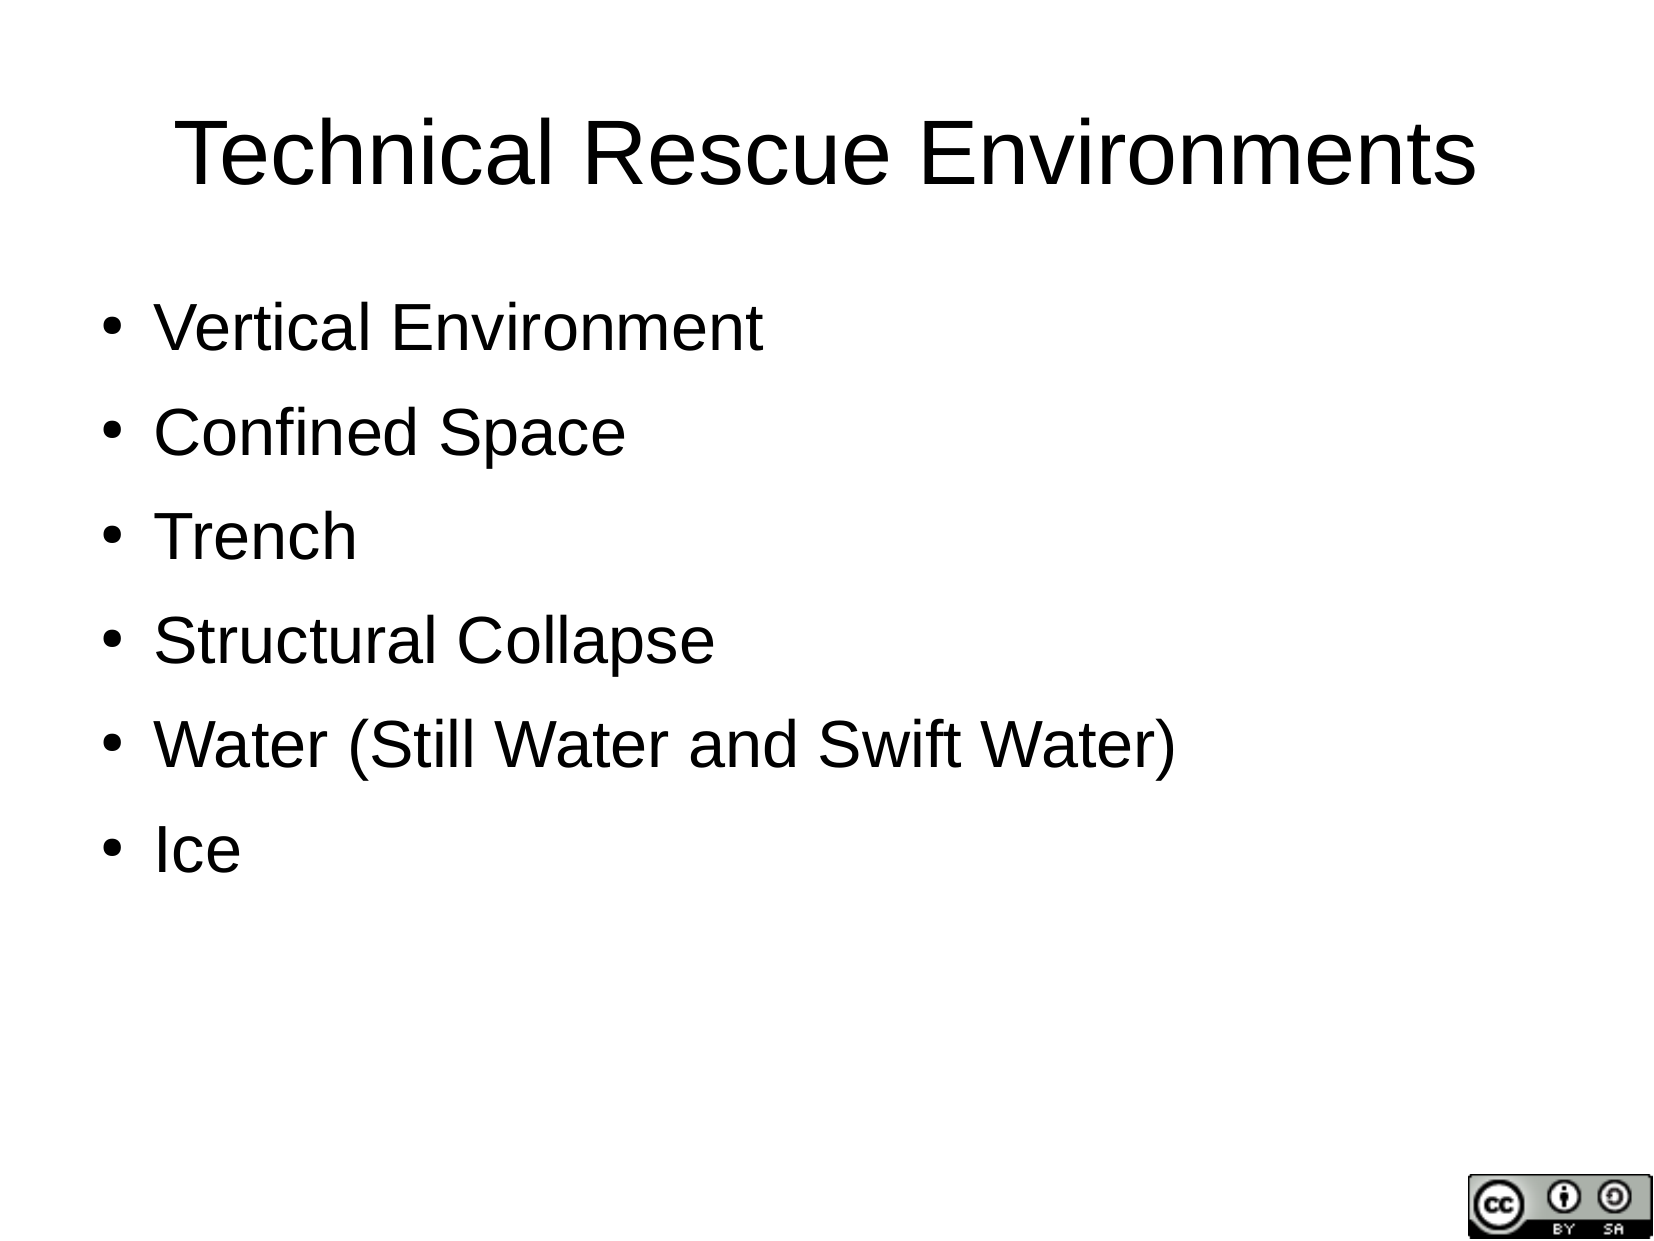

# Technical Rescue Environments
Vertical Environment
Confined Space
Trench
Structural Collapse
Water (Still Water and Swift Water)
Ice